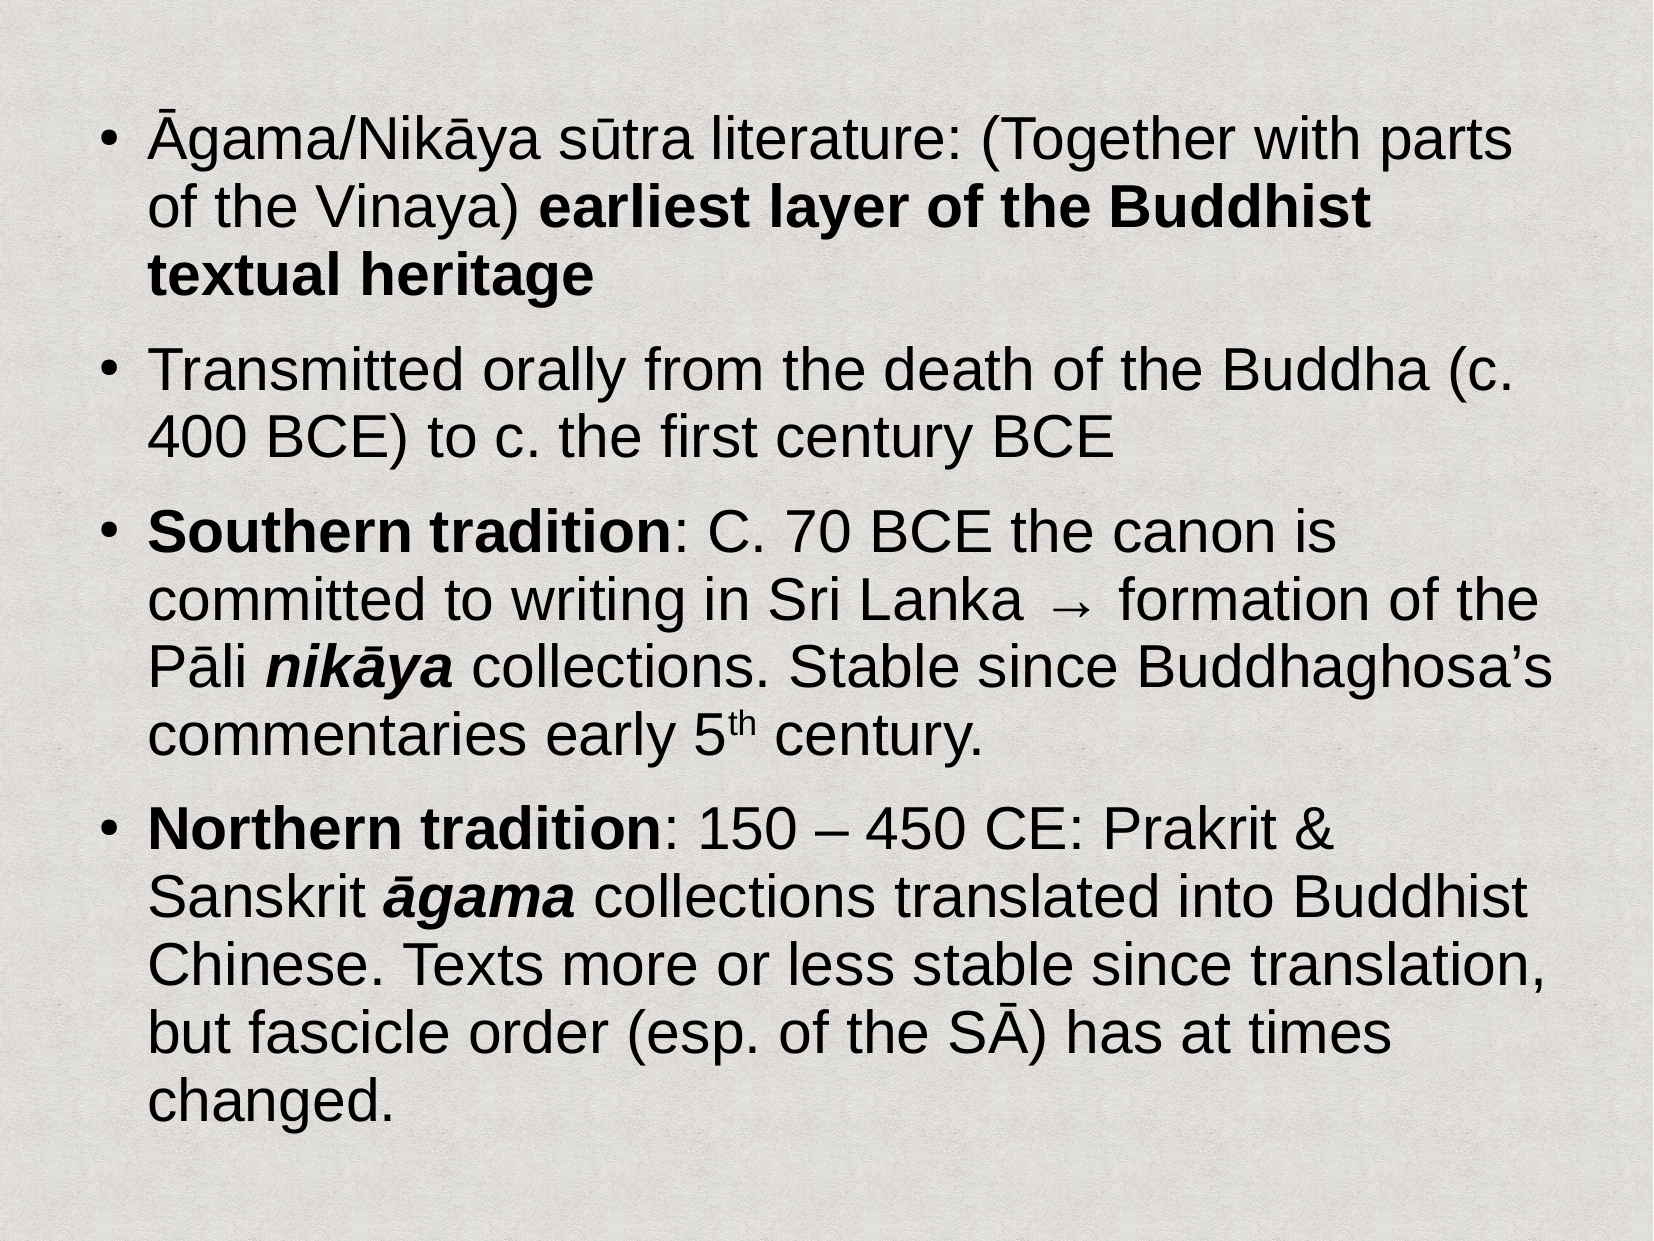

# Āgama/Nikāya sūtra literature: (Together with parts of the Vinaya) earliest layer of the Buddhist textual heritage
Transmitted orally from the death of the Buddha (c. 400 BCE) to c. the first century BCE
Southern tradition: C. 70 BCE the canon is committed to writing in Sri Lanka → formation of the Pāli nikāya collections. Stable since Buddhaghosa’s commentaries early 5th century.
Northern tradition: 150 – 450 CE: Prakrit & Sanskrit āgama collections translated into Buddhist Chinese. Texts more or less stable since translation, but fascicle order (esp. of the SĀ) has at times changed.